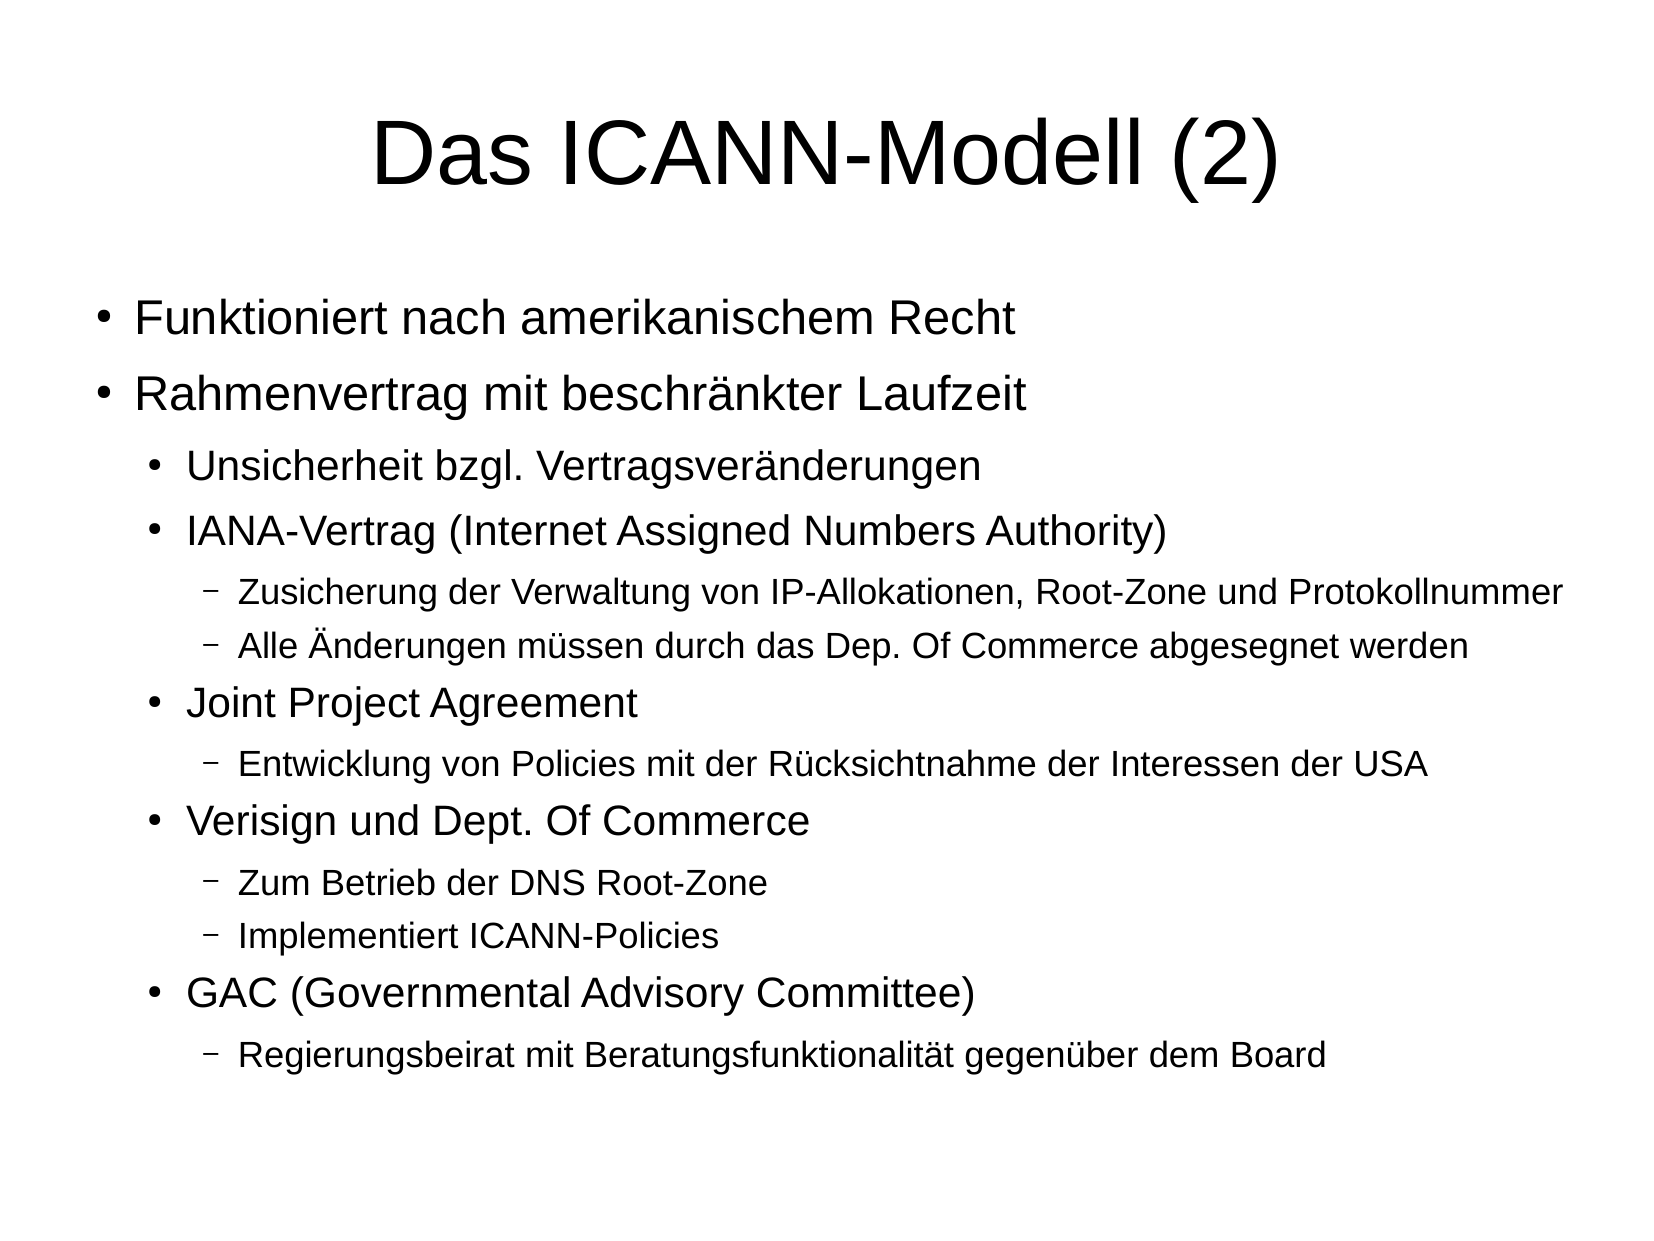

# Das ICANN-Modell (2)
Funktioniert nach amerikanischem Recht
Rahmenvertrag mit beschränkter Laufzeit
Unsicherheit bzgl. Vertragsveränderungen
IANA-Vertrag (Internet Assigned Numbers Authority)
Zusicherung der Verwaltung von IP-Allokationen, Root-Zone und Protokollnummer
Alle Änderungen müssen durch das Dep. Of Commerce abgesegnet werden
Joint Project Agreement
Entwicklung von Policies mit der Rücksichtnahme der Interessen der USA
Verisign und Dept. Of Commerce
Zum Betrieb der DNS Root-Zone
Implementiert ICANN-Policies
GAC (Governmental Advisory Committee)
Regierungsbeirat mit Beratungsfunktionalität gegenüber dem Board